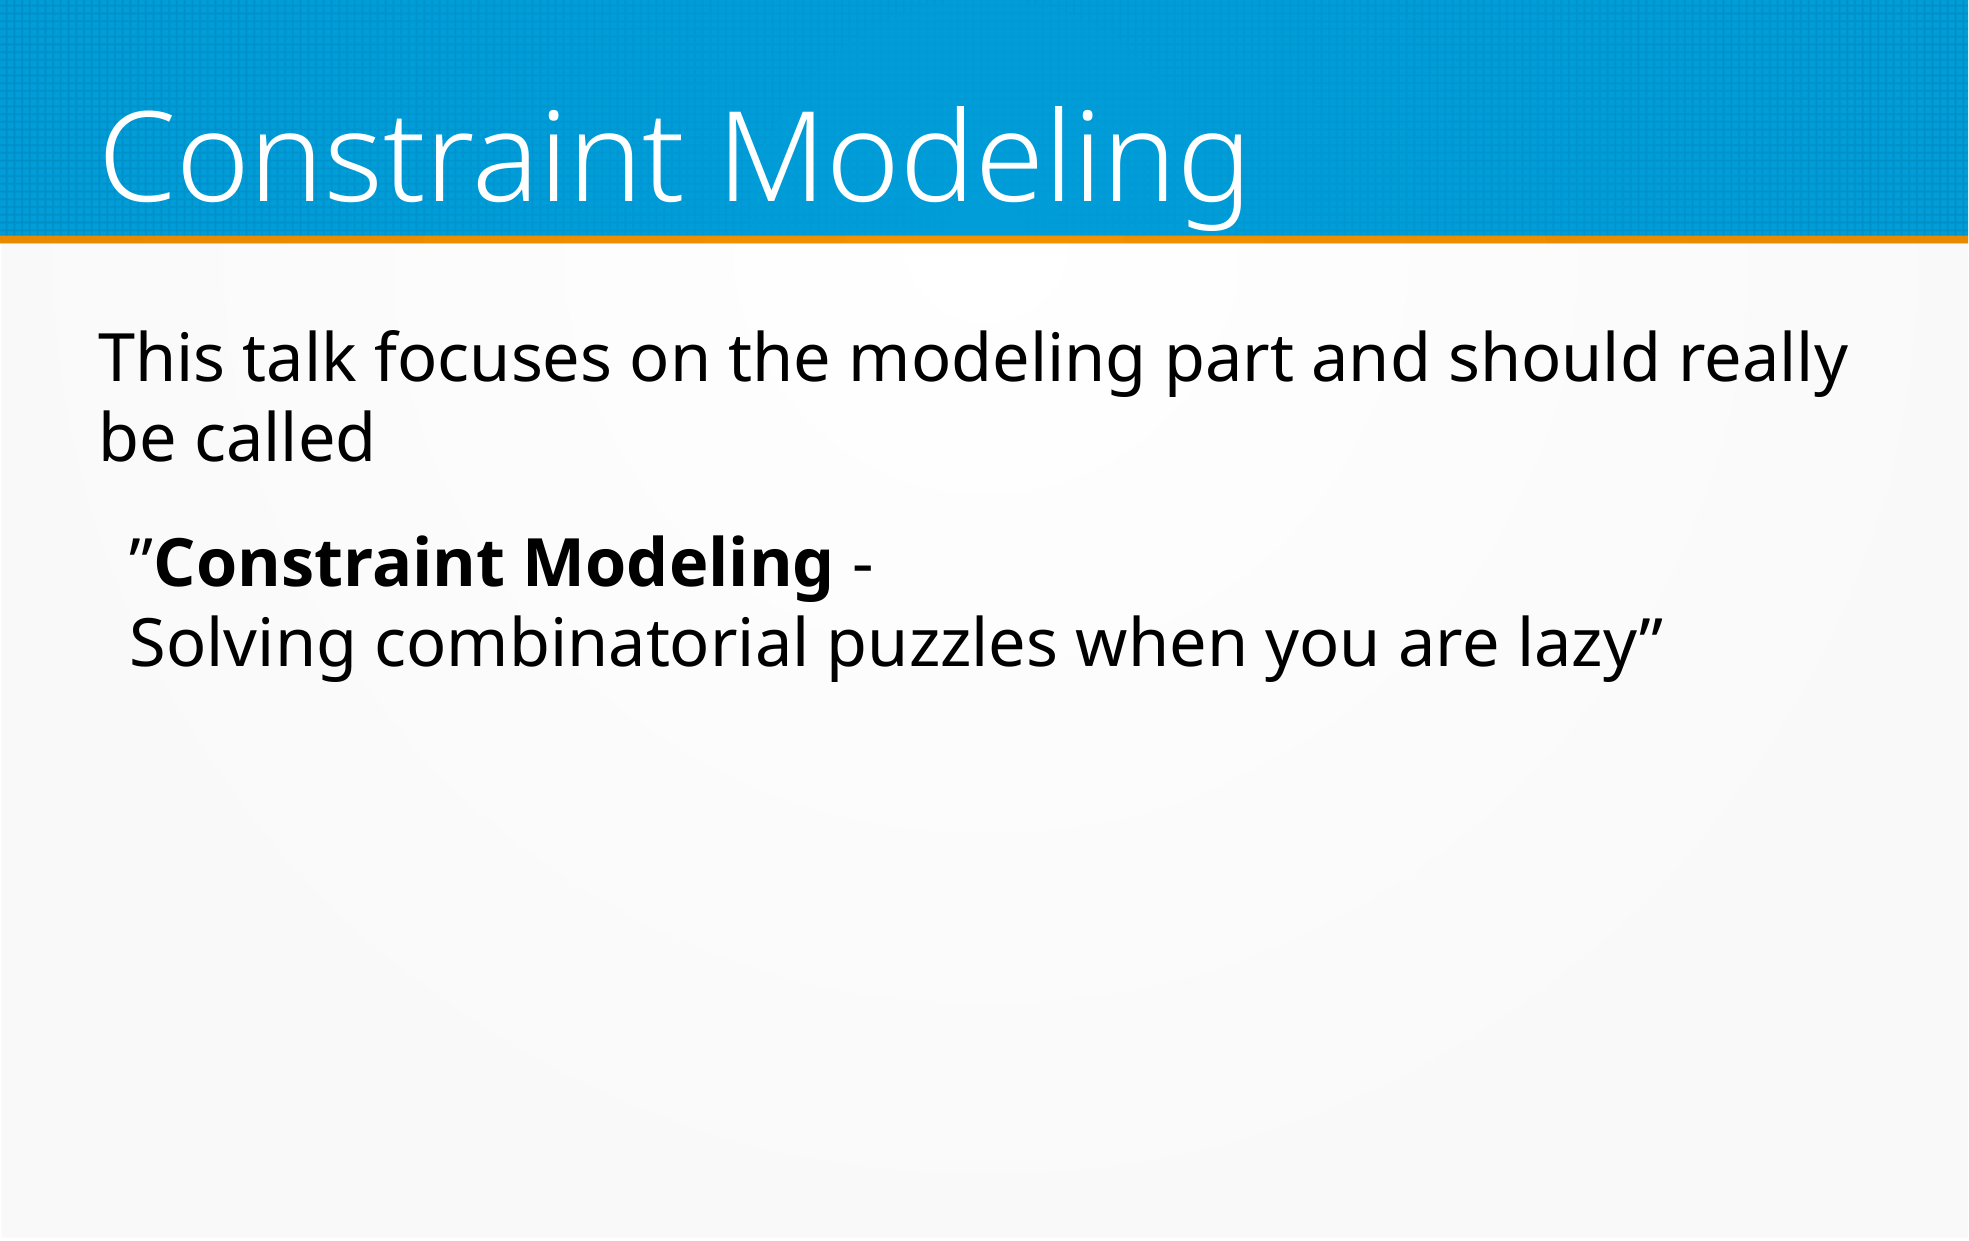

Constraint Modeling
This talk focuses on the modeling part and should really be called
 ”Constraint Modeling -
 Solving combinatorial puzzles when you are lazy”